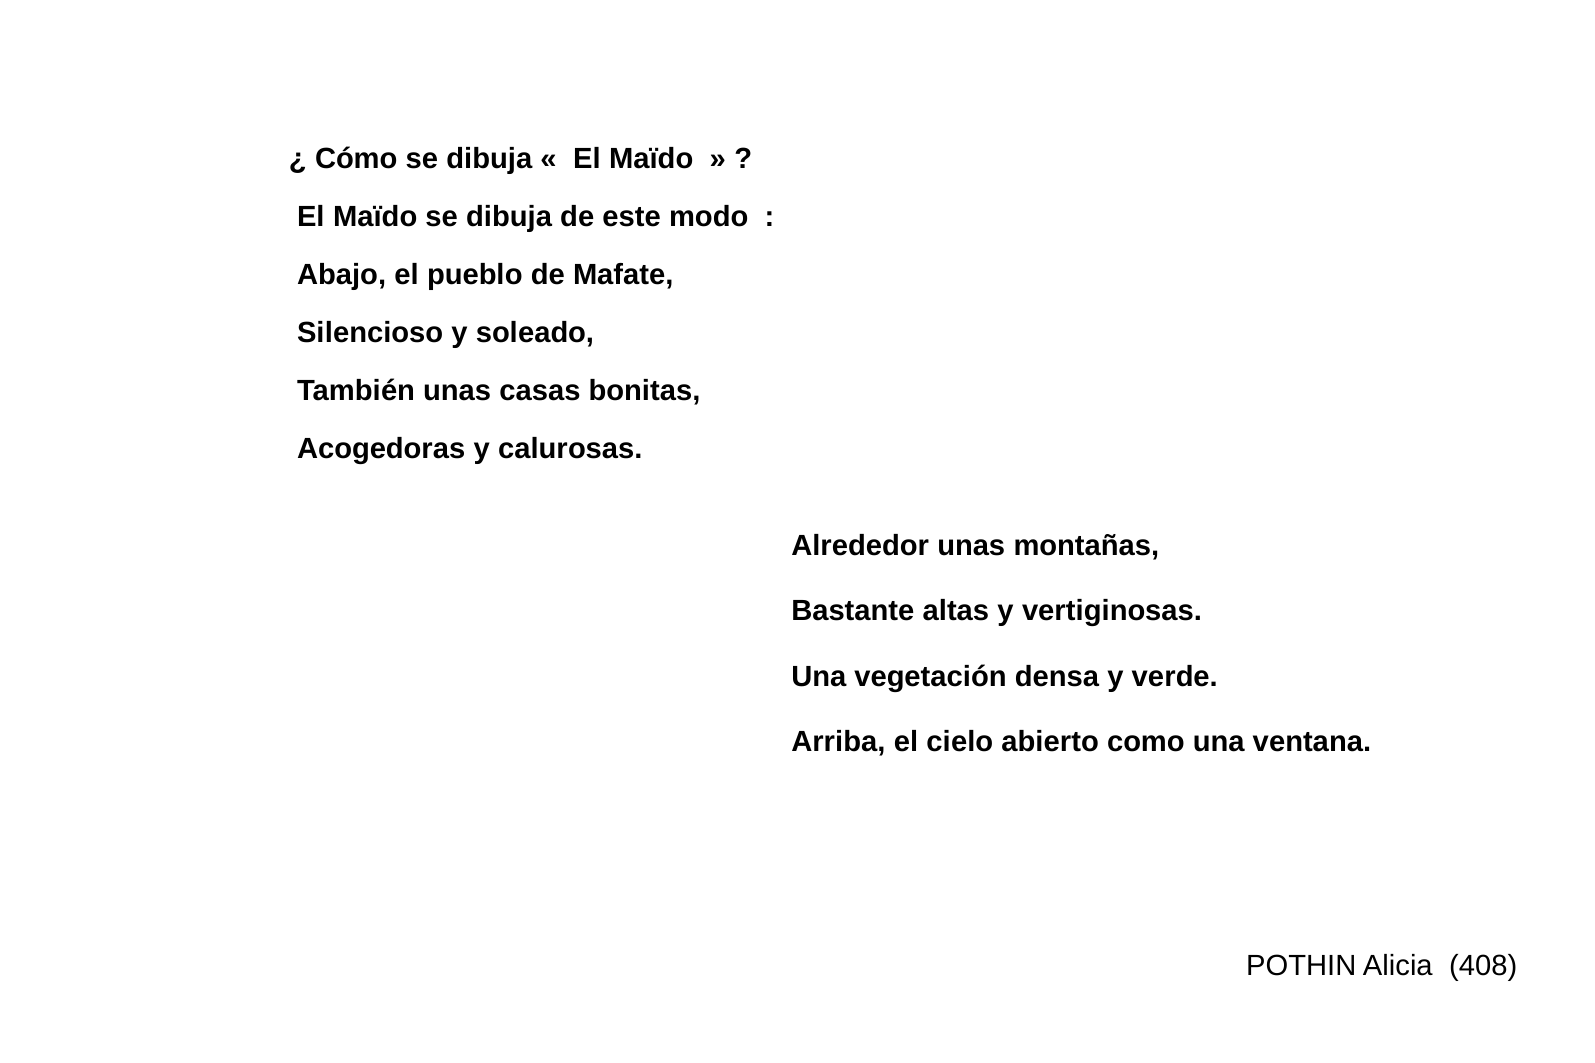

# ¿ Cómo se dibuja «  El Maïdo  » ?
 El Maïdo se dibuja de este modo  :
 Abajo, el pueblo de Mafate,
 Silencioso y soleado,
 También unas casas bonitas,
 Acogedoras y calurosas.
 						Alrededor unas montañas,
 						Bastante altas y vertiginosas.
 						Una vegetación densa y verde.
 						Arriba, el cielo abierto como una ventana.
POTHIN Alicia (408)